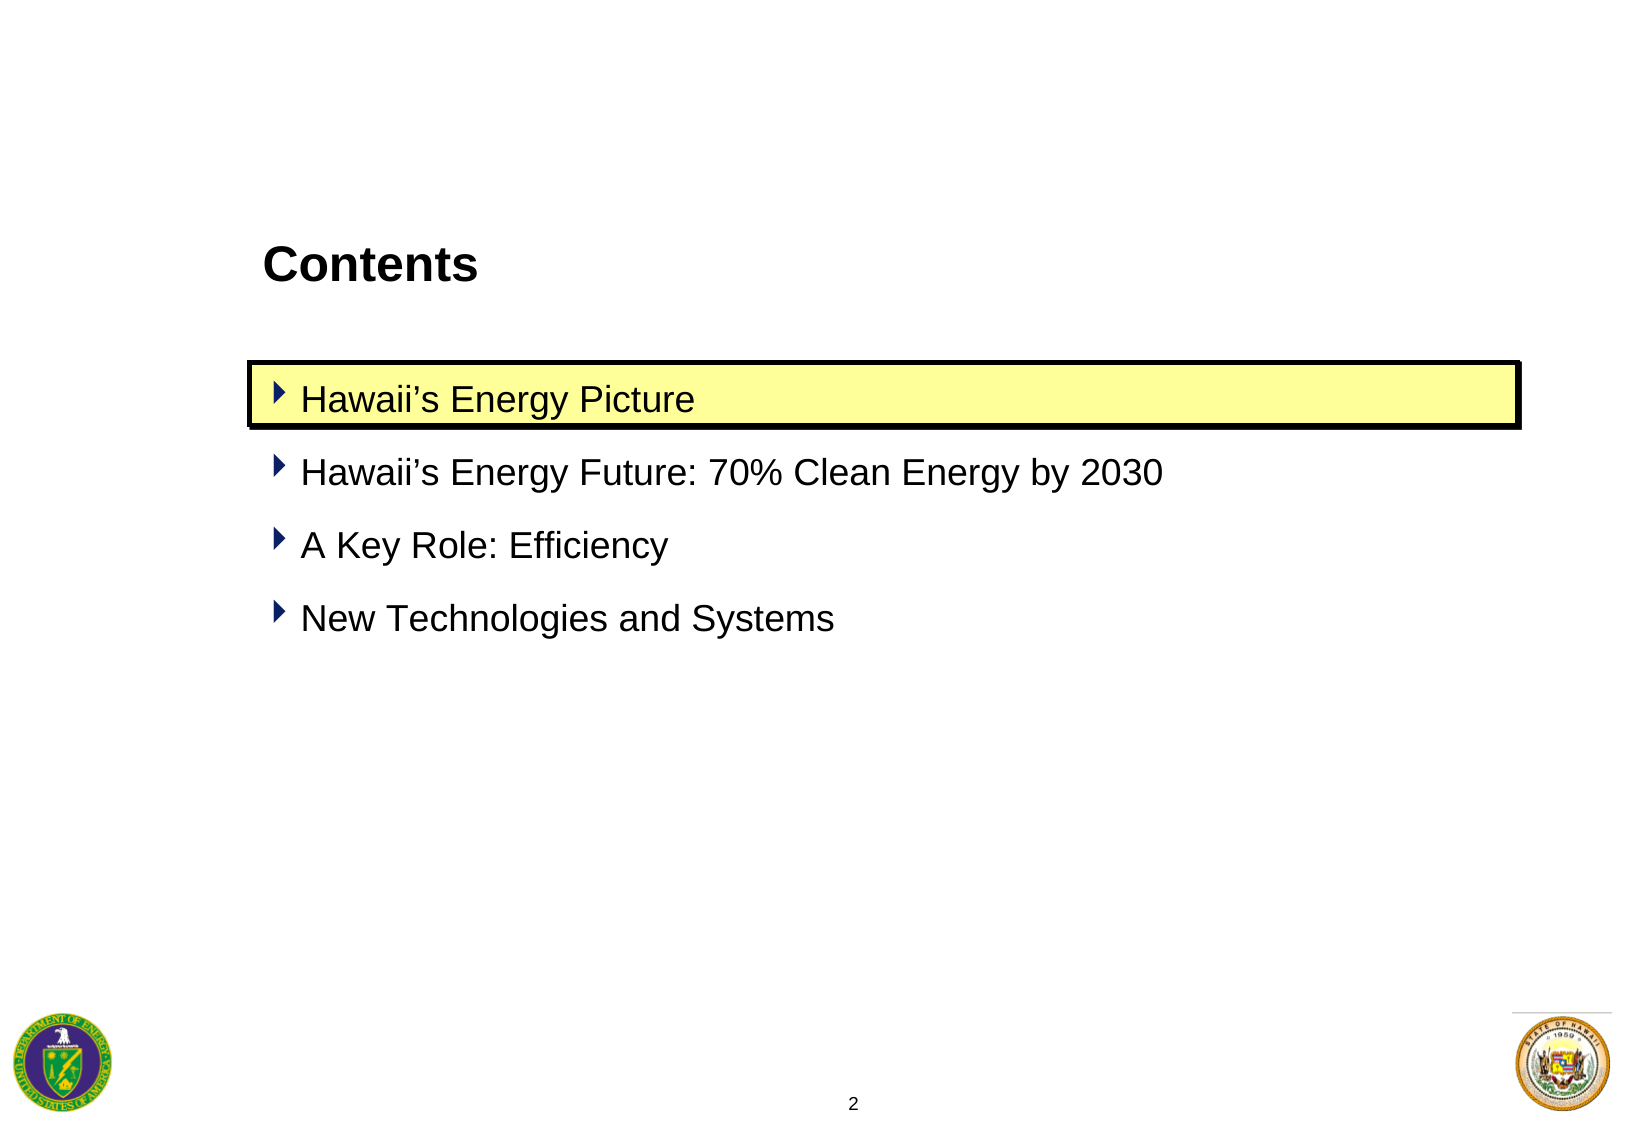

Contents
Hawaii’s Energy Picture
Hawaii’s Energy Future: 70% Clean Energy by 2030
A Key Role: Efficiency
New Technologies and Systems